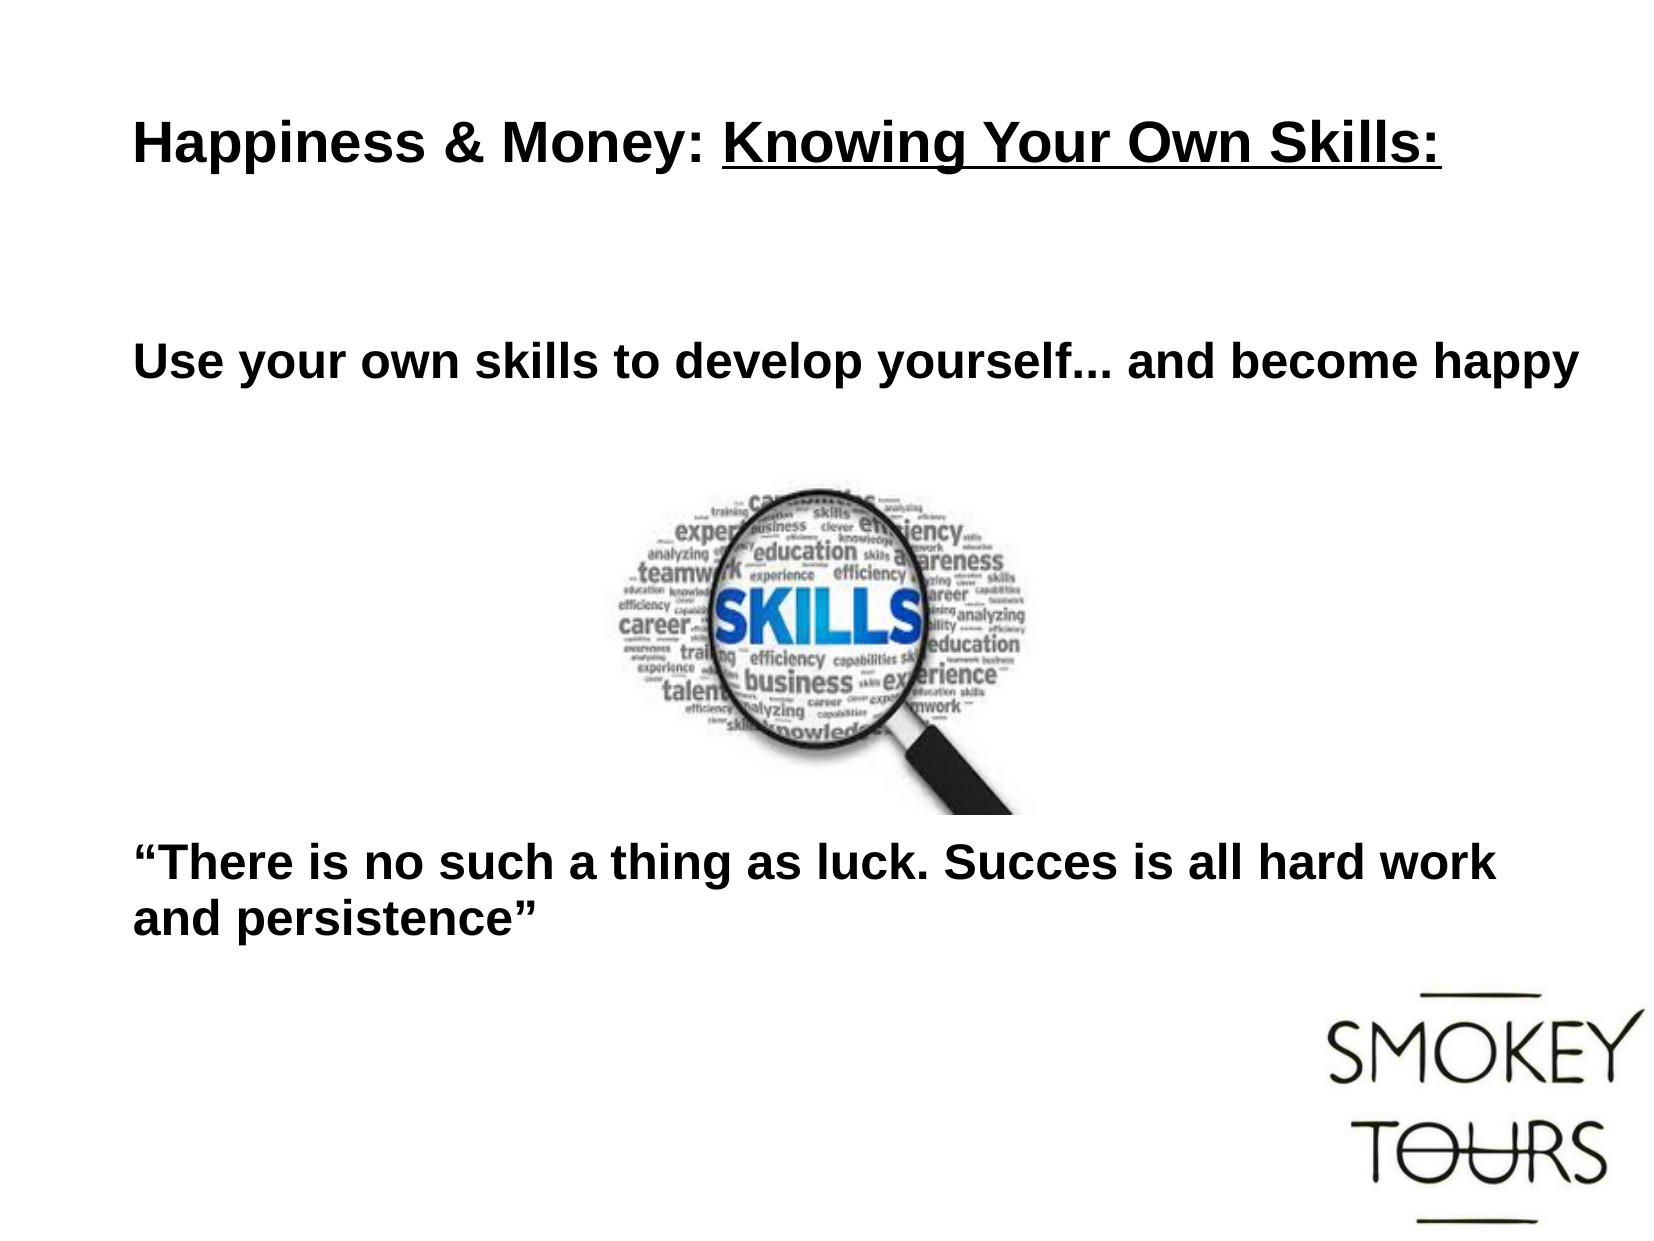

Happiness & Money: Knowing Your Own Skills:
Use your own skills to develop yourself... and become happy
“There is no such a thing as luck. Succes is all hard work
and persistence”